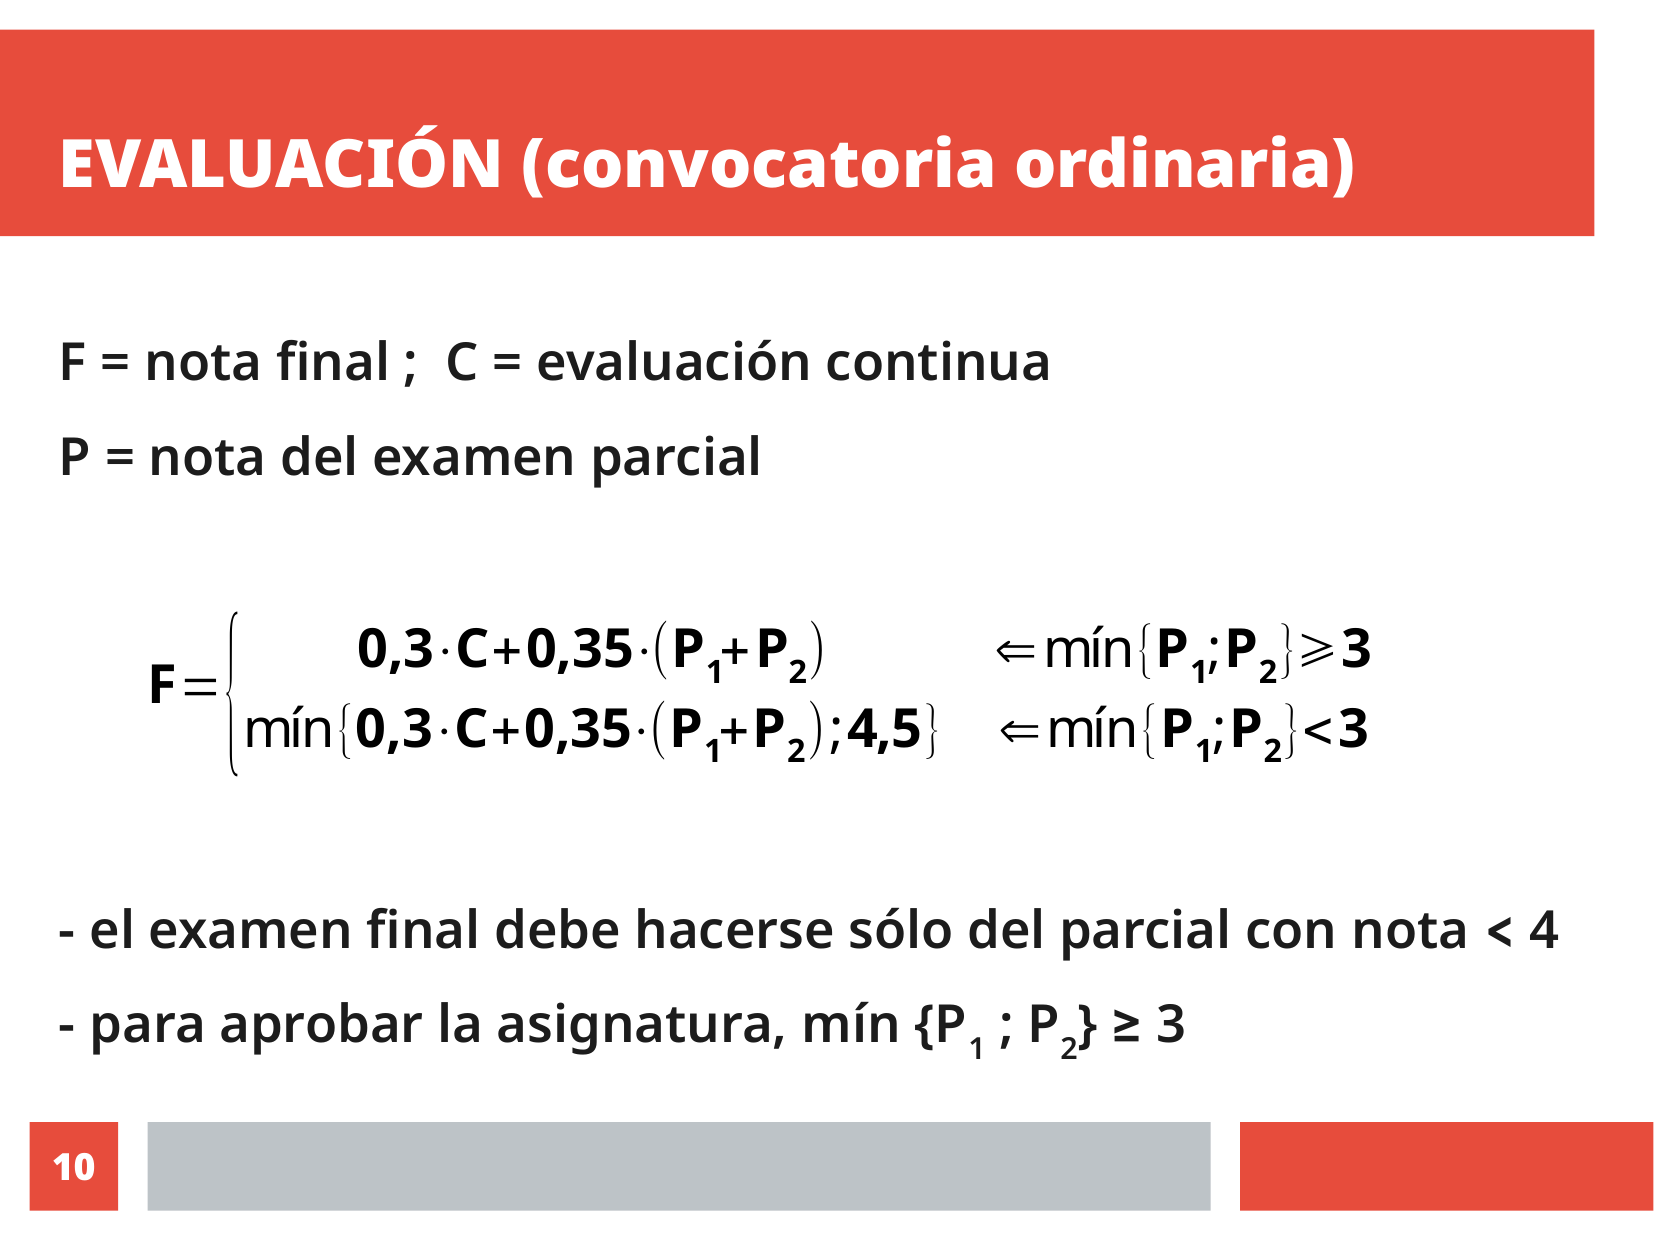

# EVALUACIÓN (convocatoria ordinaria)
F = nota final ; C = evaluación continua
P = nota del examen parcial
- el examen final debe hacerse sólo del parcial con nota < 4
- para aprobar la asignatura, mín {P1 ; P2} ≥ 3
10